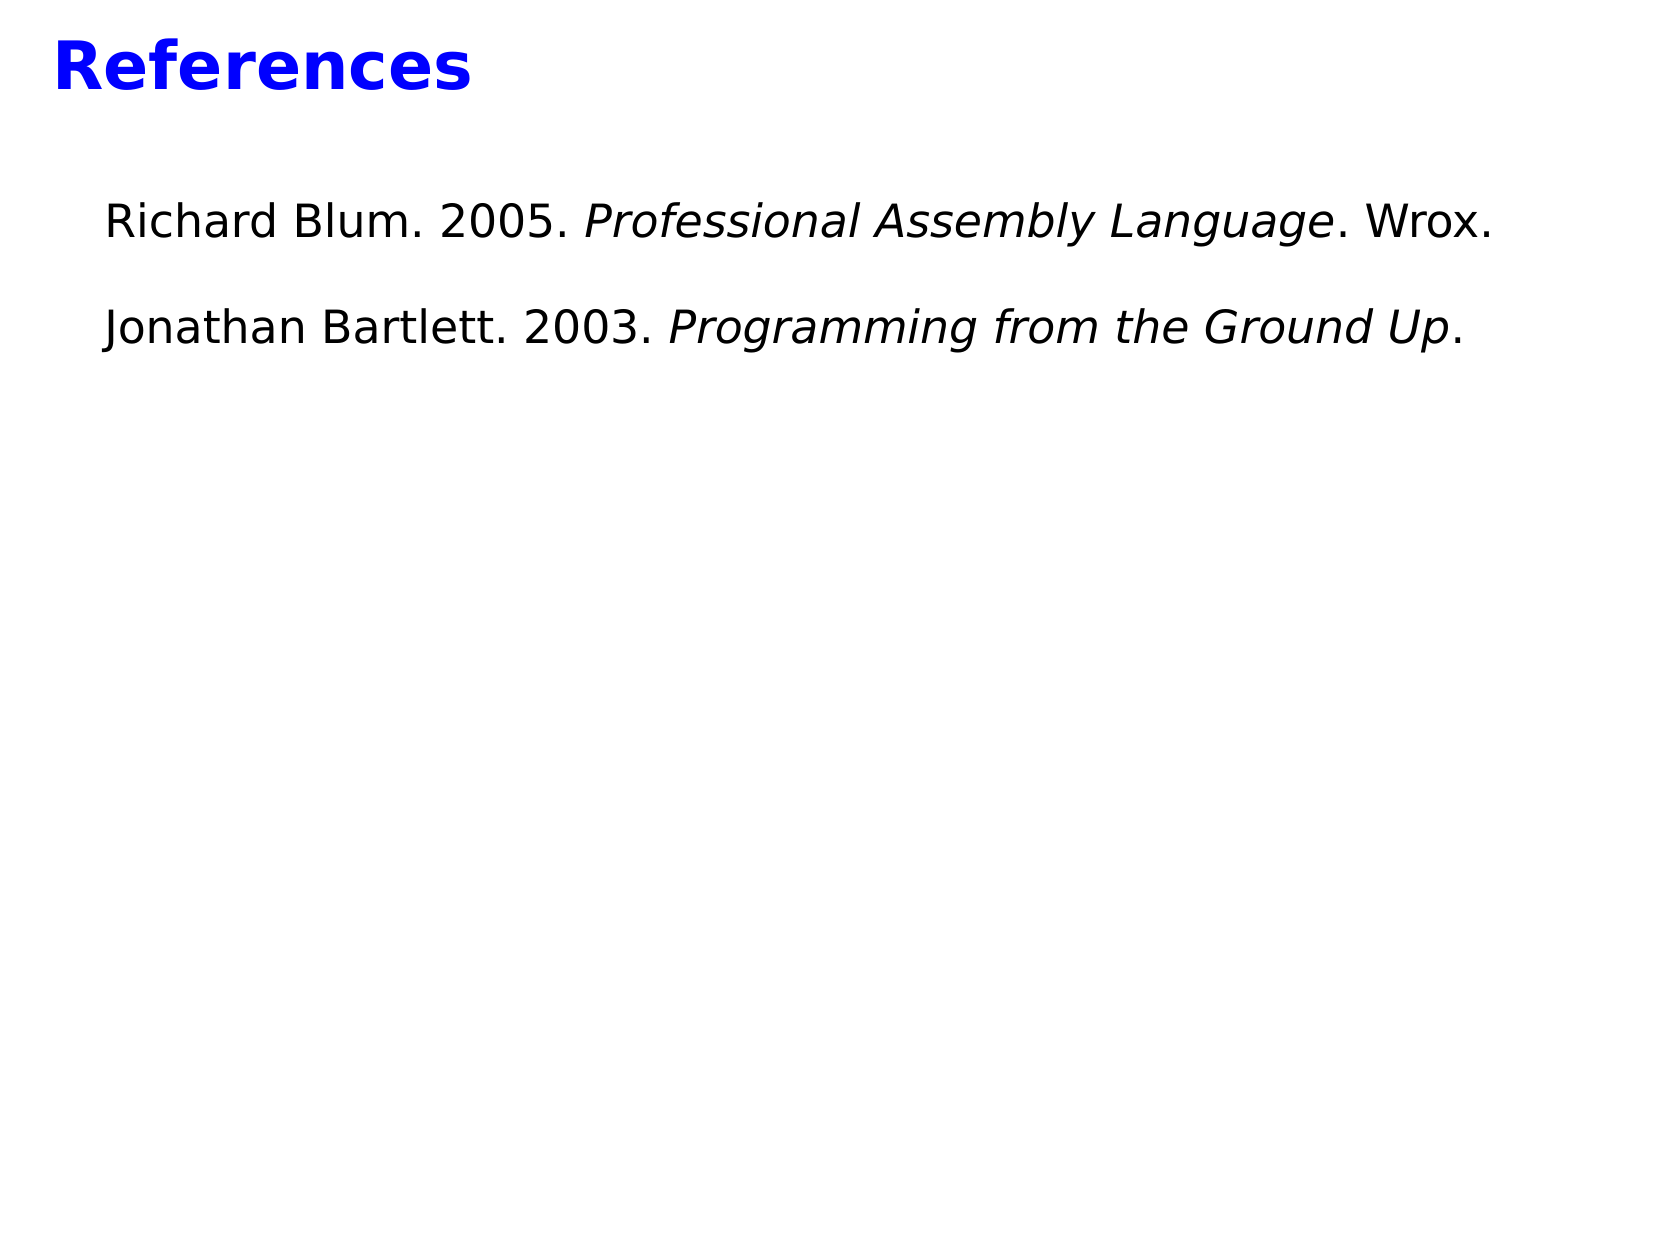

References
 Richard Blum. 2005. Professional Assembly Language. Wrox.
 Jonathan Bartlett. 2003. Programming from the Ground Up.